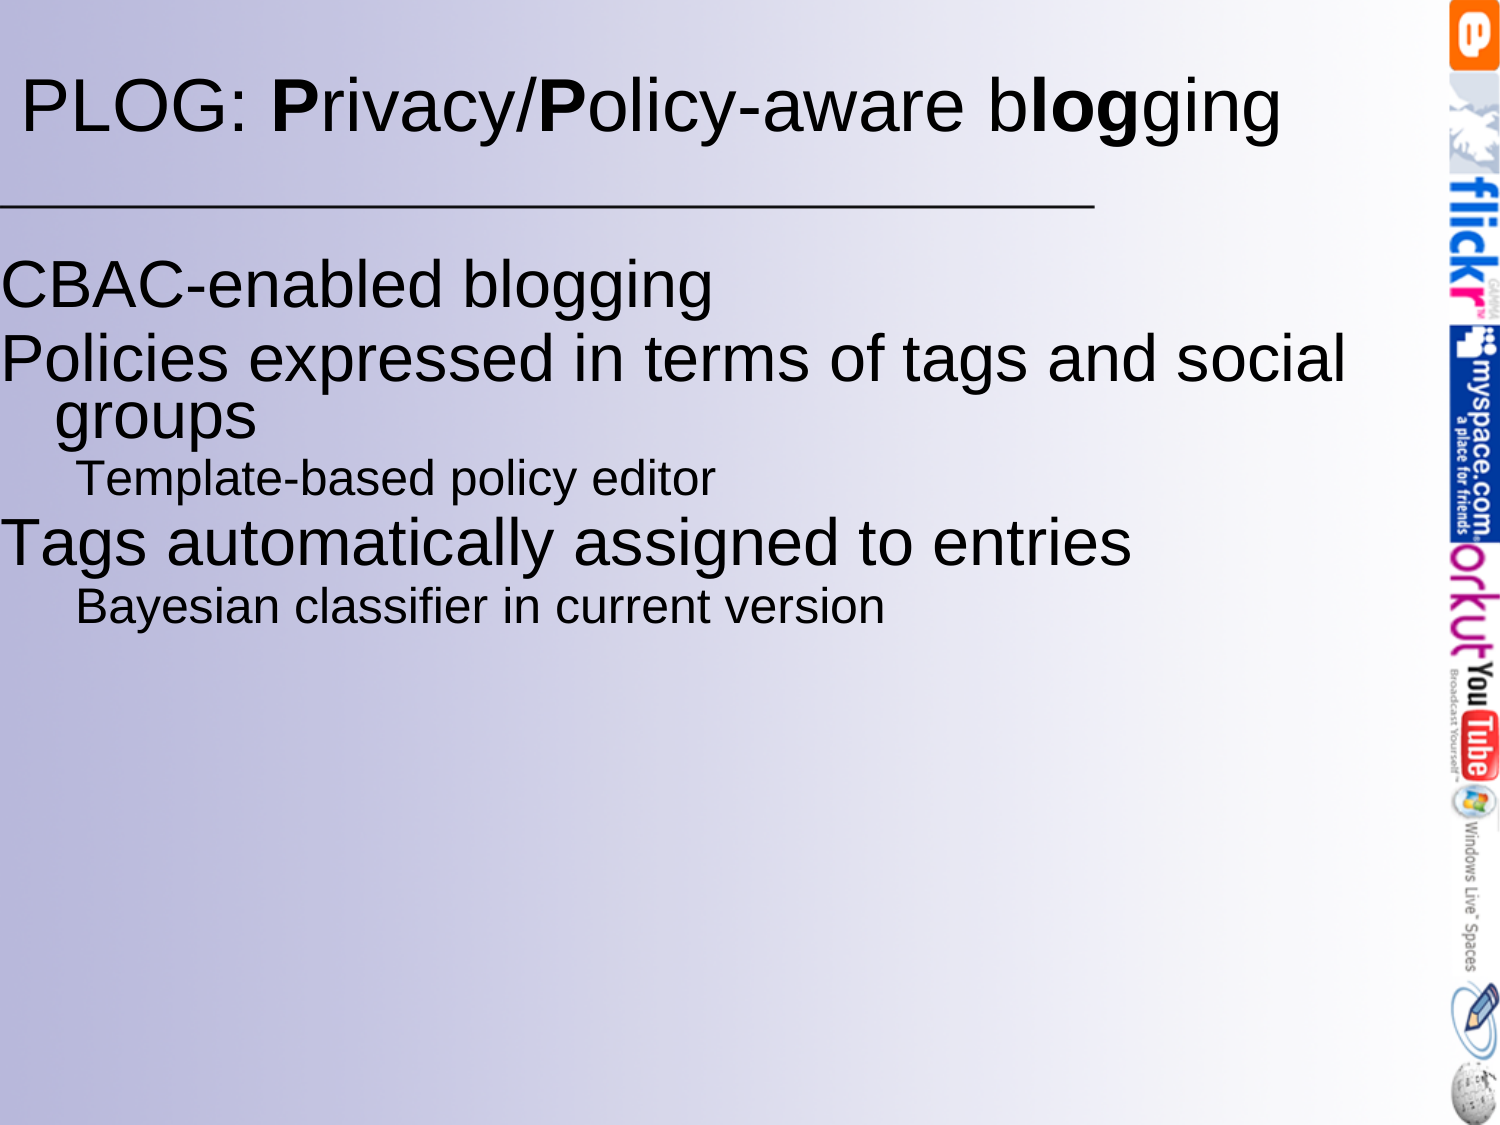

# PLOG: Privacy/Policy-aware blogging
CBAC-enabled blogging
Policies expressed in terms of tags and social groups
Template-based policy editor
Tags automatically assigned to entries
Bayesian classifier in current version